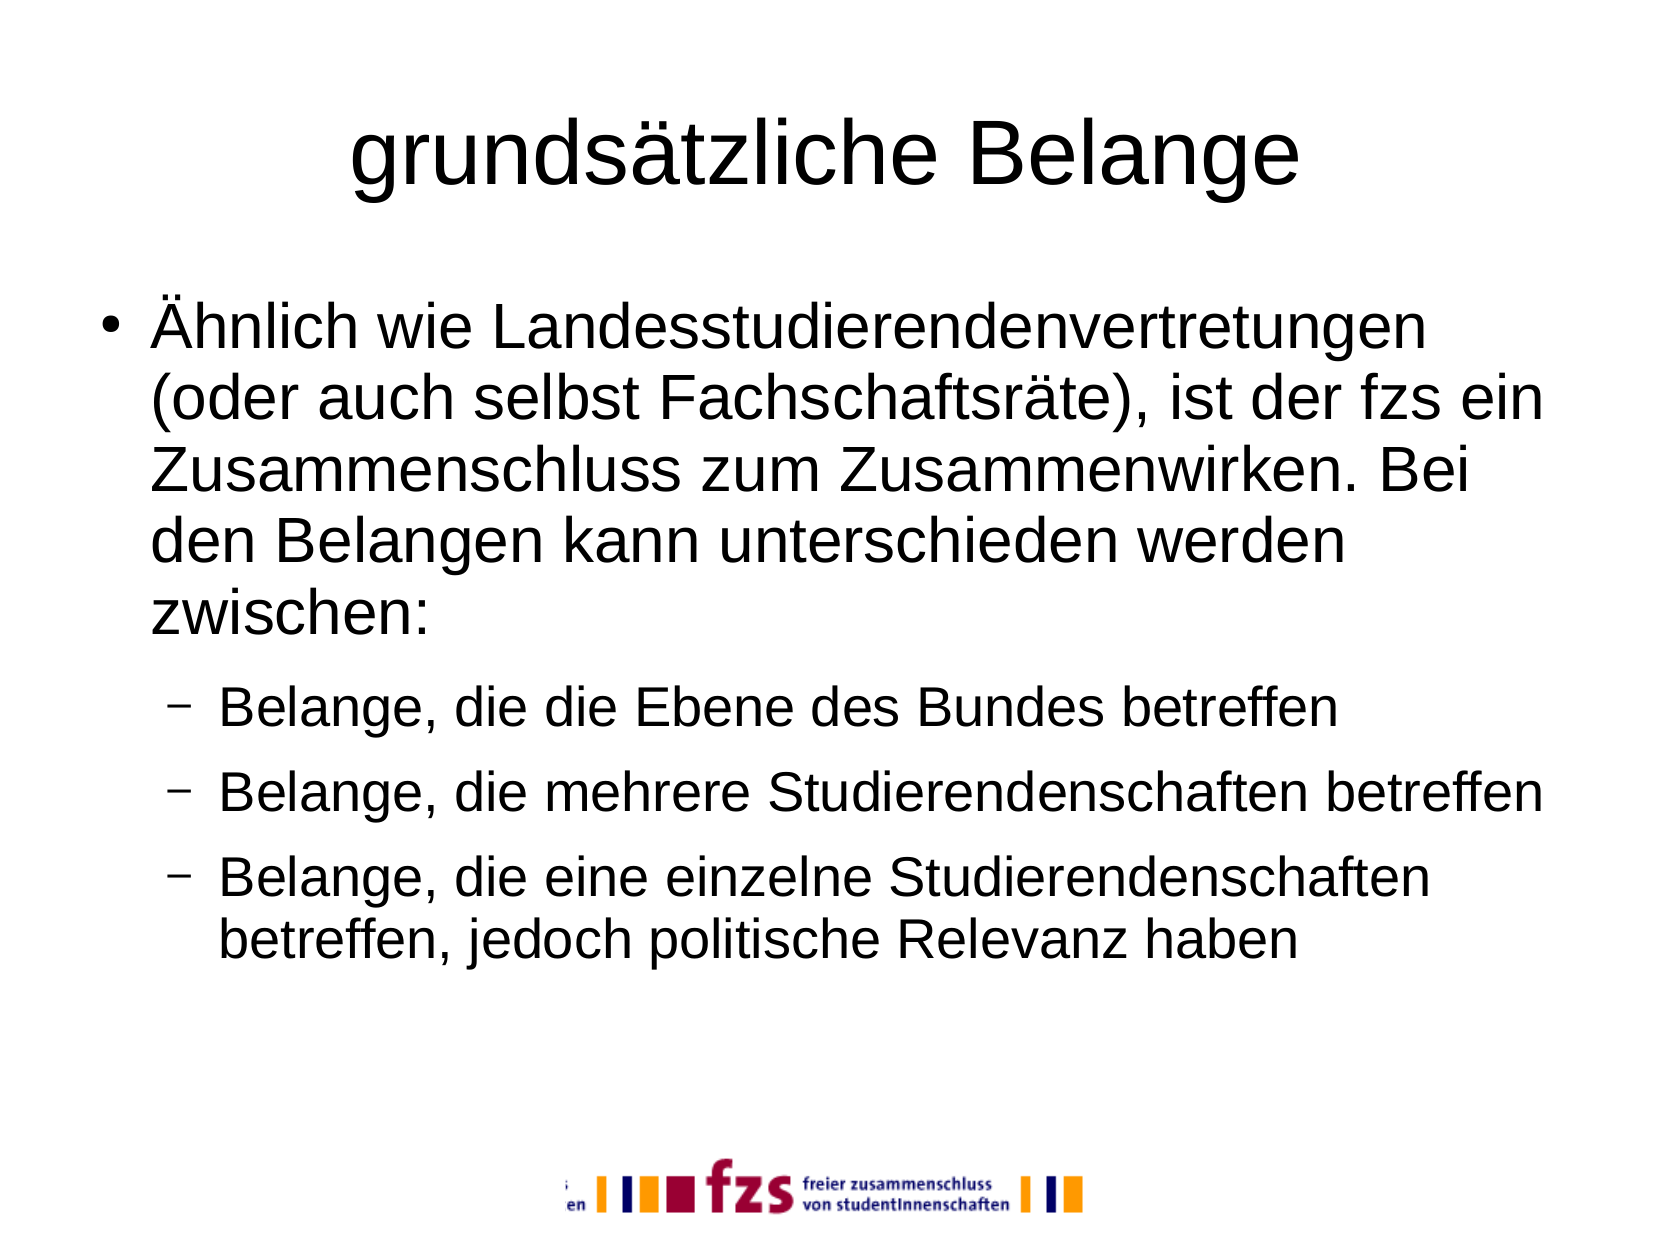

# grundsätzliche Belange
Ähnlich wie Landesstudierendenvertretungen (oder auch selbst Fachschaftsräte), ist der fzs ein Zusammenschluss zum Zusammenwirken. Bei den Belangen kann unterschieden werden zwischen:
Belange, die die Ebene des Bundes betreffen
Belange, die mehrere Studierendenschaften betreffen
Belange, die eine einzelne Studierendenschaften betreffen, jedoch politische Relevanz haben